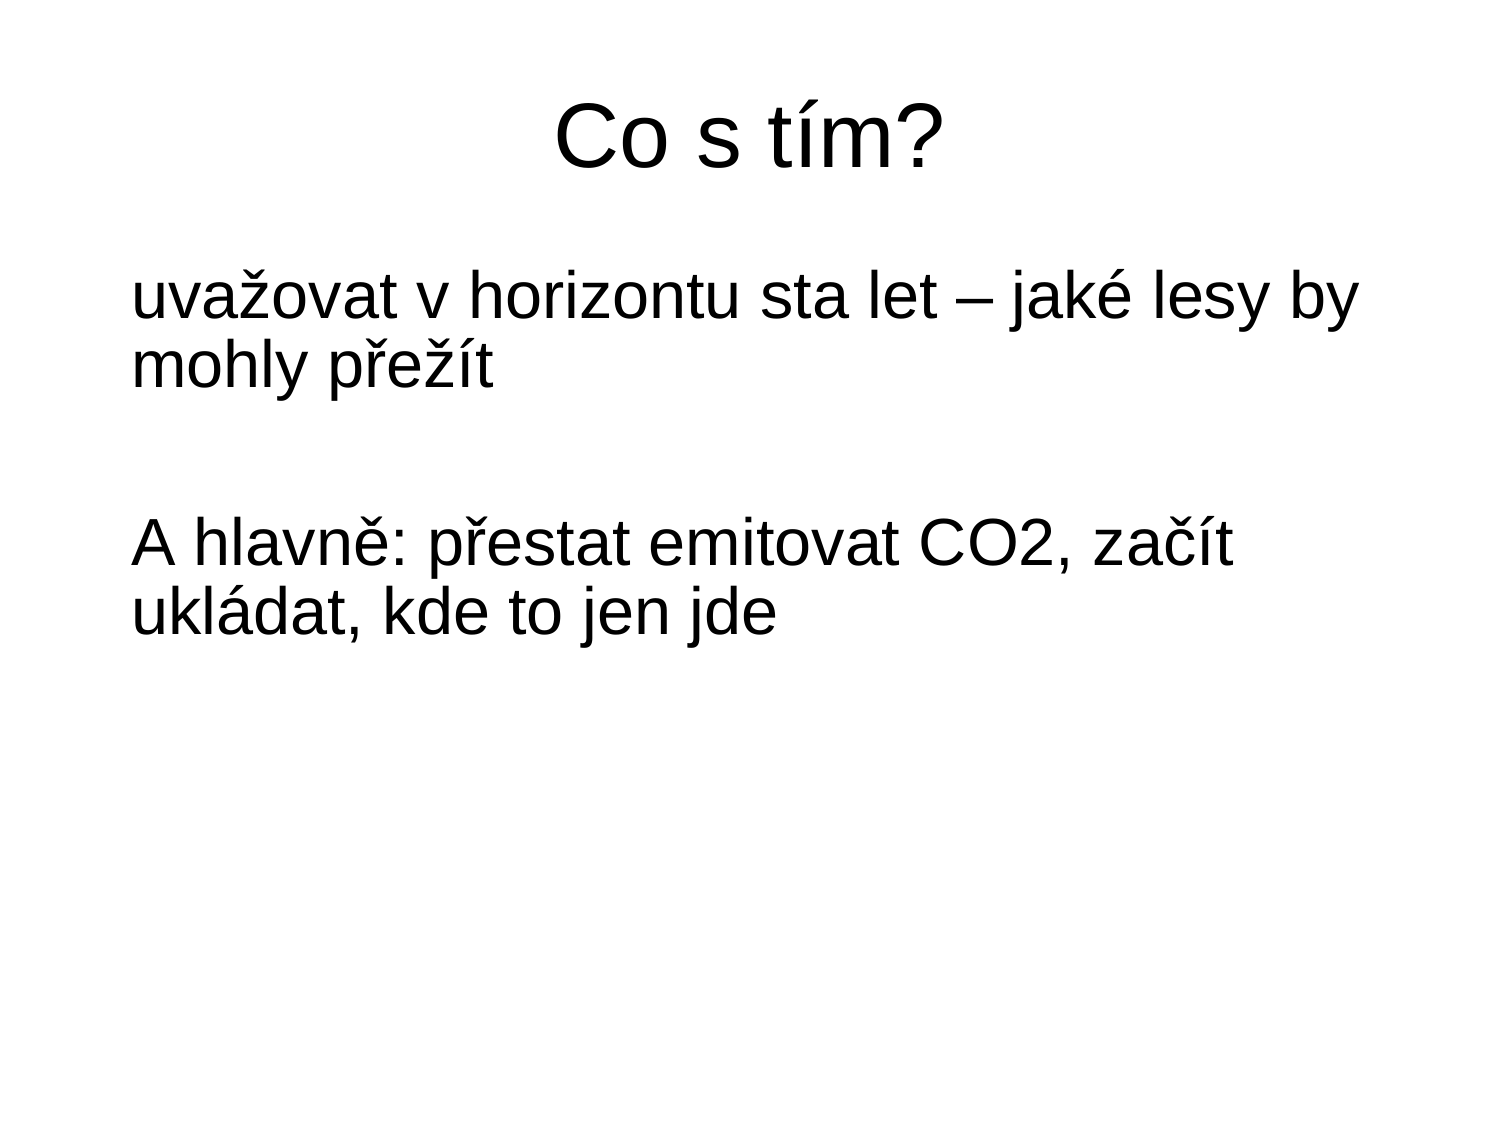

# Co s tím?
uvažovat v horizontu sta let – jaké lesy by mohly přežít
A hlavně: přestat emitovat CO2, začít ukládat, kde to jen jde